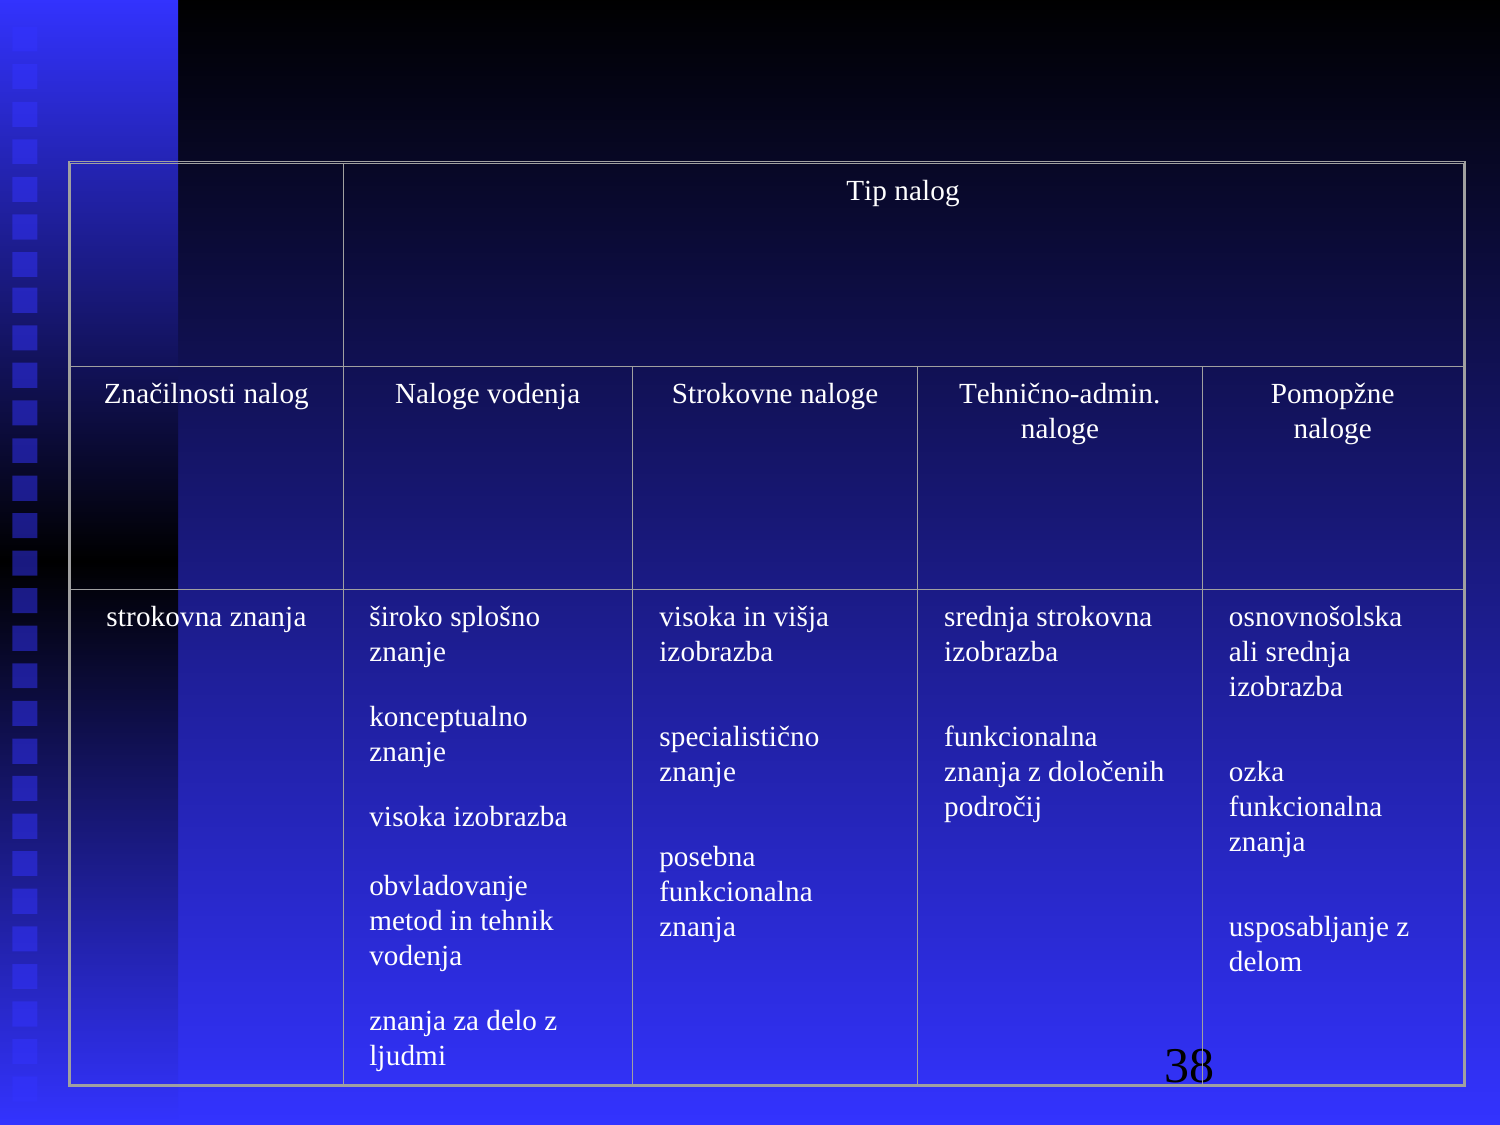

Tip nalog
Značilnosti nalog
Naloge vodenja
Strokovne naloge
Tehnično-admin. naloge
Pomopžne naloge
strokovna znanja
široko splošno znanje
konceptualno znanje
visoka izobrazba
obvladovanje metod in tehnik vodenja
znanja za delo z ljudmi
visoka in višja izobrazba
specialistično znanje
posebna funkcionalna znanja
srednja strokovna izobrazba
funkcionalna znanja z določenih področij
osnovnošolska ali srednja izobrazba
ozka funkcionalna znanja
usposabljanje z delom
38